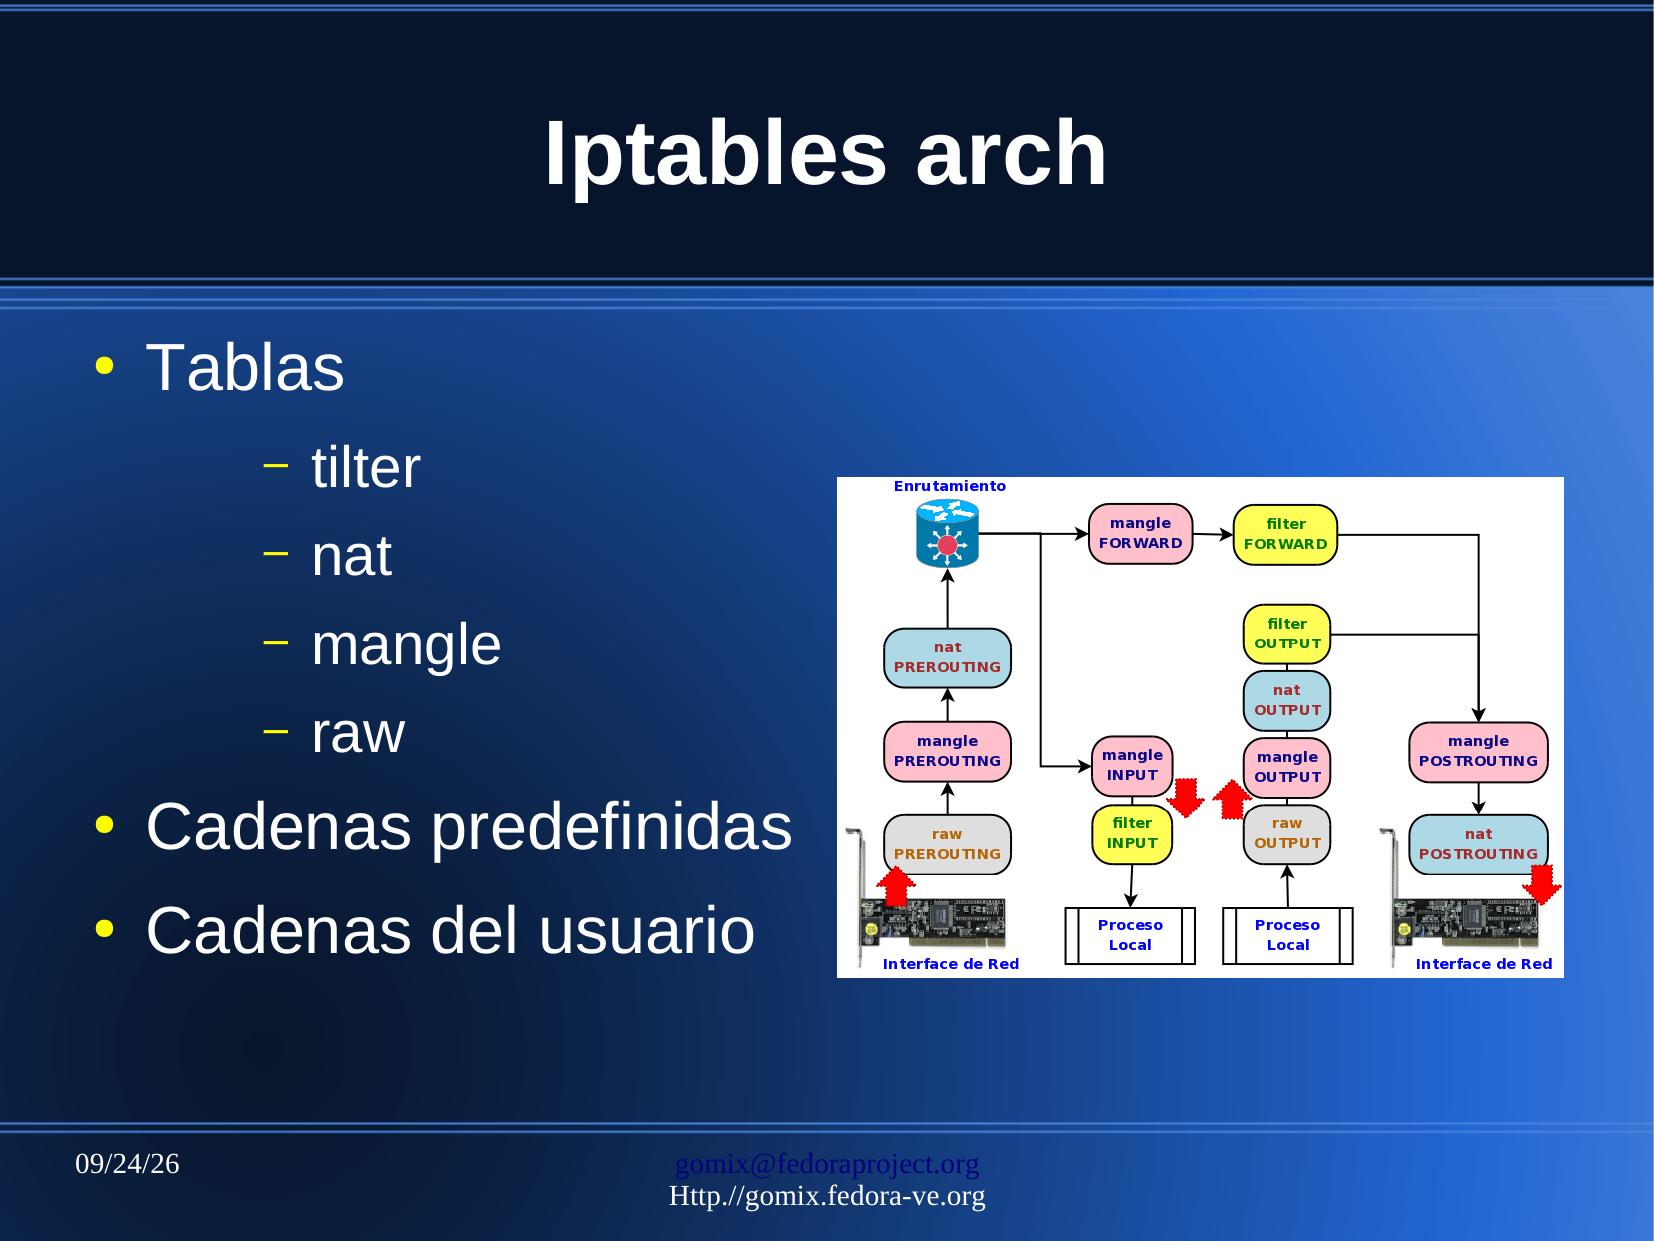

# Iptables arch
Tablas
tilter
nat
mangle
raw
Cadenas predefinidas
Cadenas del usuario